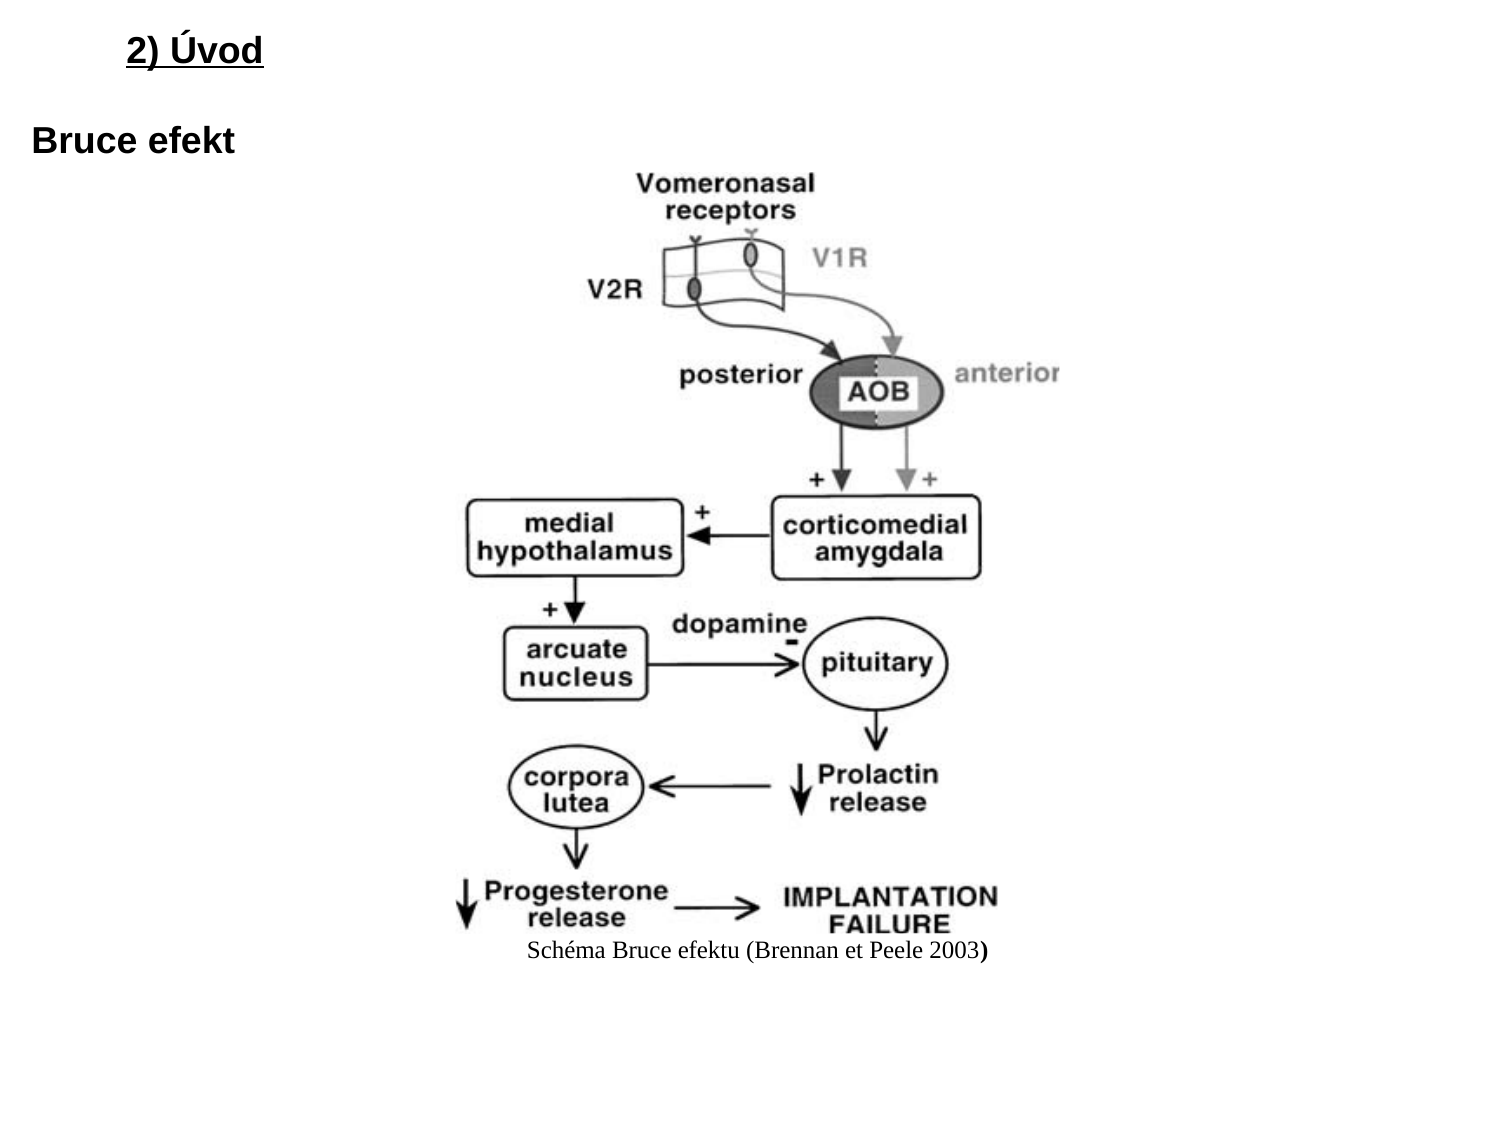

2) Úvod
Bruce efekt
Schéma Bruce efektu (Brennan et Peele 2003)